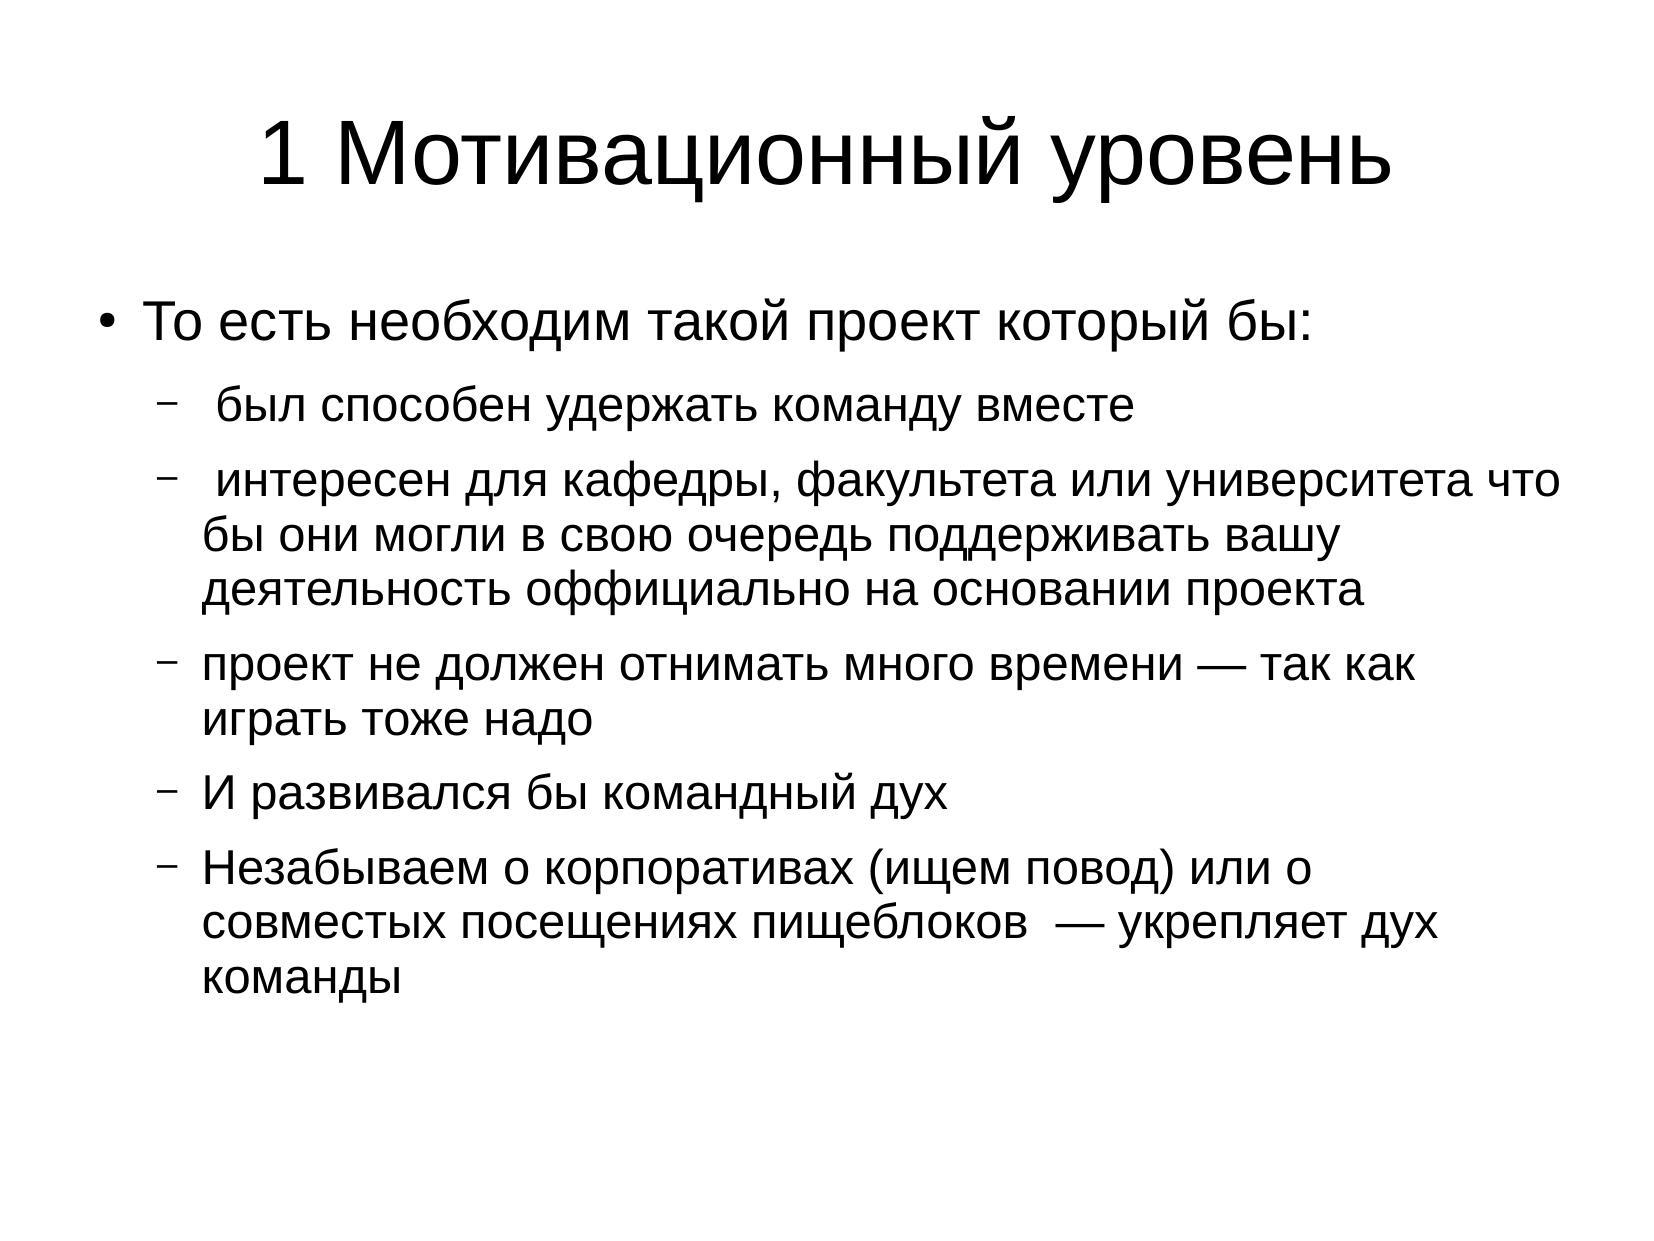

# 1 Мотивационный уровень
То есть необходим такой проект который бы:
 был способен удержать команду вместе
 интересен для кафедры, факультета или университета что бы они могли в свою очередь поддерживать вашу деятельность оффициально на основании проекта
проект не должен отнимать много времени — так как играть тоже надо
И развивался бы командный дух
Незабываем о корпоративах (ищем повод) или о совместых посещениях пищеблоков — укрепляет дух команды